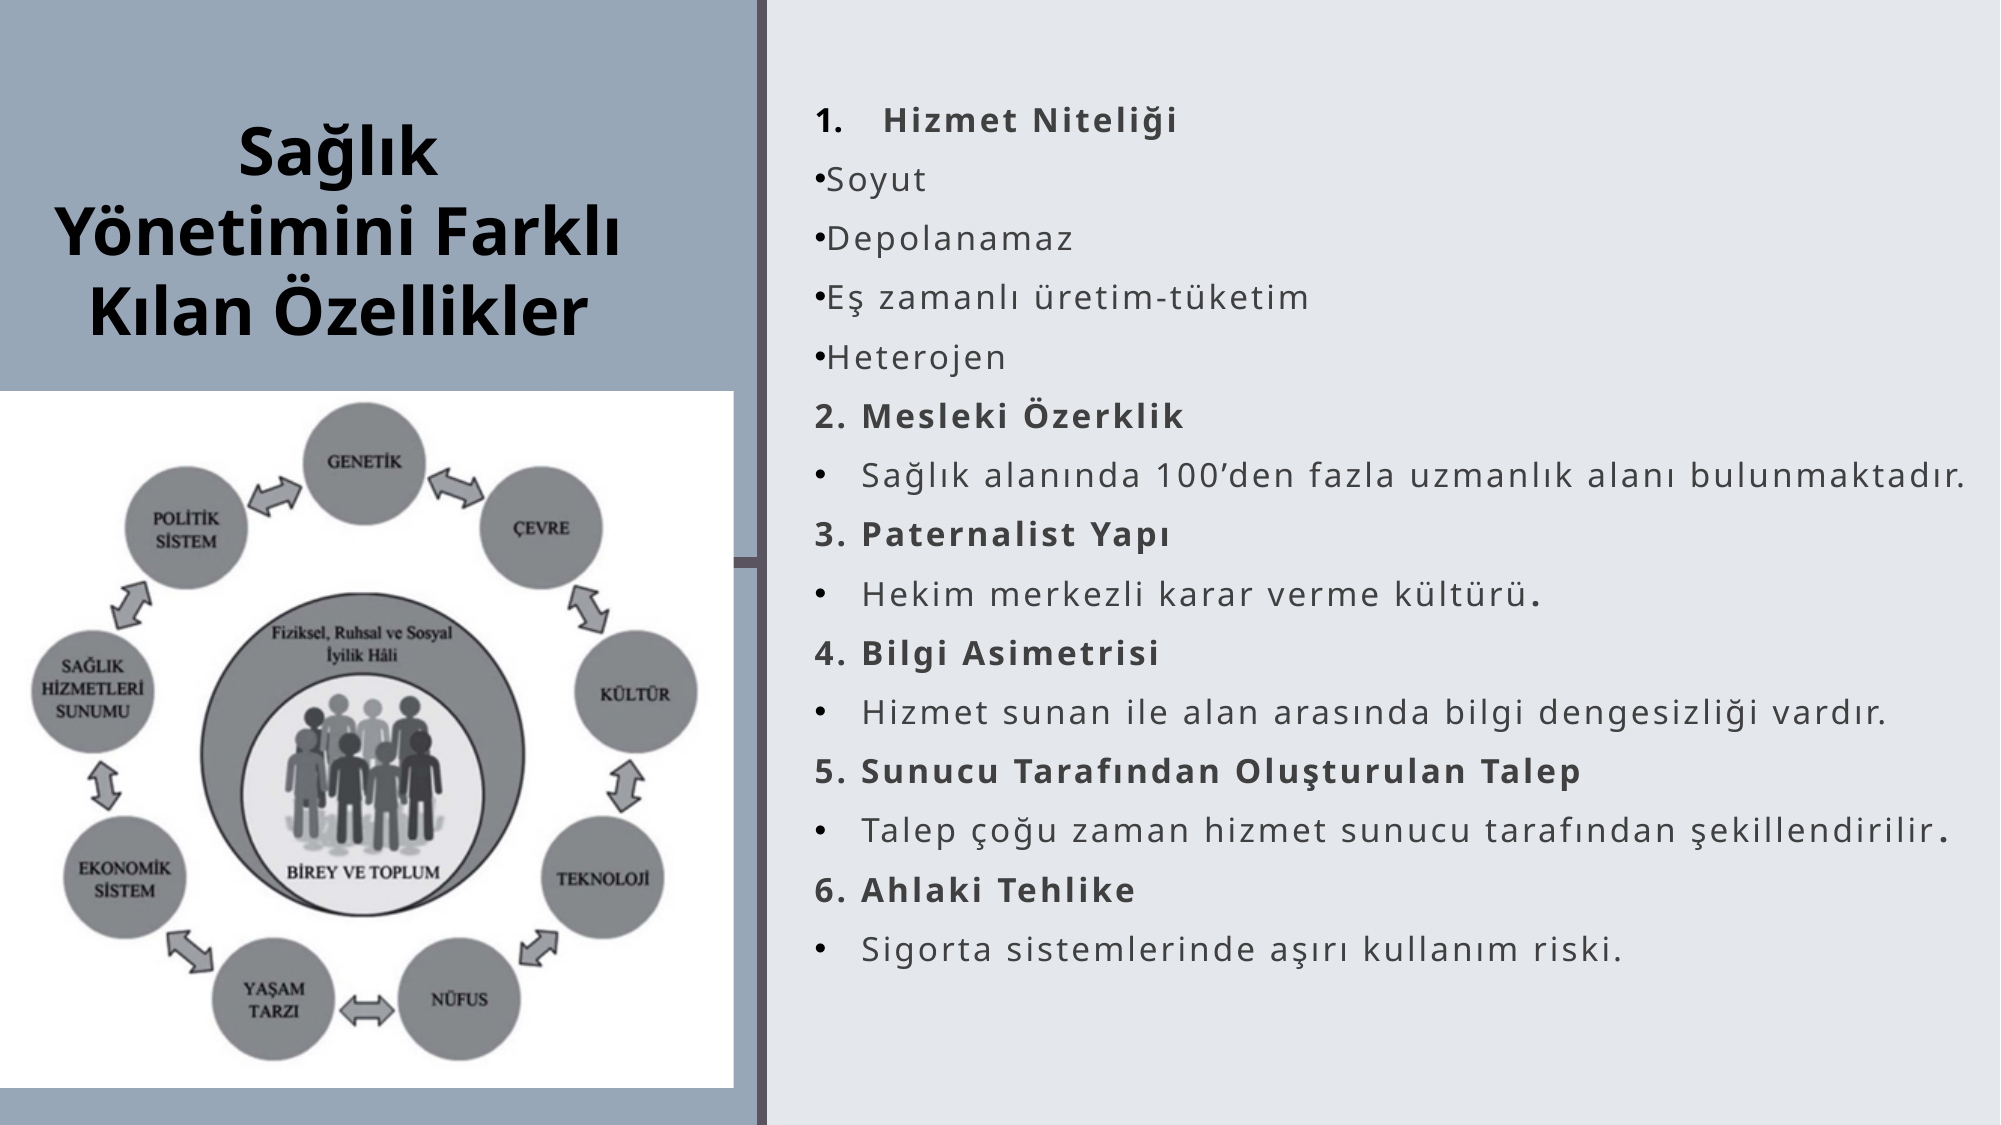

# Hizmet Niteliği
Soyut
Depolanamaz
Eş zamanlı üretim-tüketim
Heterojen
2. Mesleki Özerklik
Sağlık alanında 100’den fazla uzmanlık alanı bulunmaktadır.
3. Paternalist Yapı
Hekim merkezli karar verme kültürü.
4. Bilgi Asimetrisi
Hizmet sunan ile alan arasında bilgi dengesizliği vardır.
5. Sunucu Tarafından Oluşturulan Talep
Talep çoğu zaman hizmet sunucu tarafından şekillendirilir.
6. Ahlaki Tehlike
Sigorta sistemlerinde aşırı kullanım riski.
Sağlık Yönetimini Farklı Kılan Özellikler